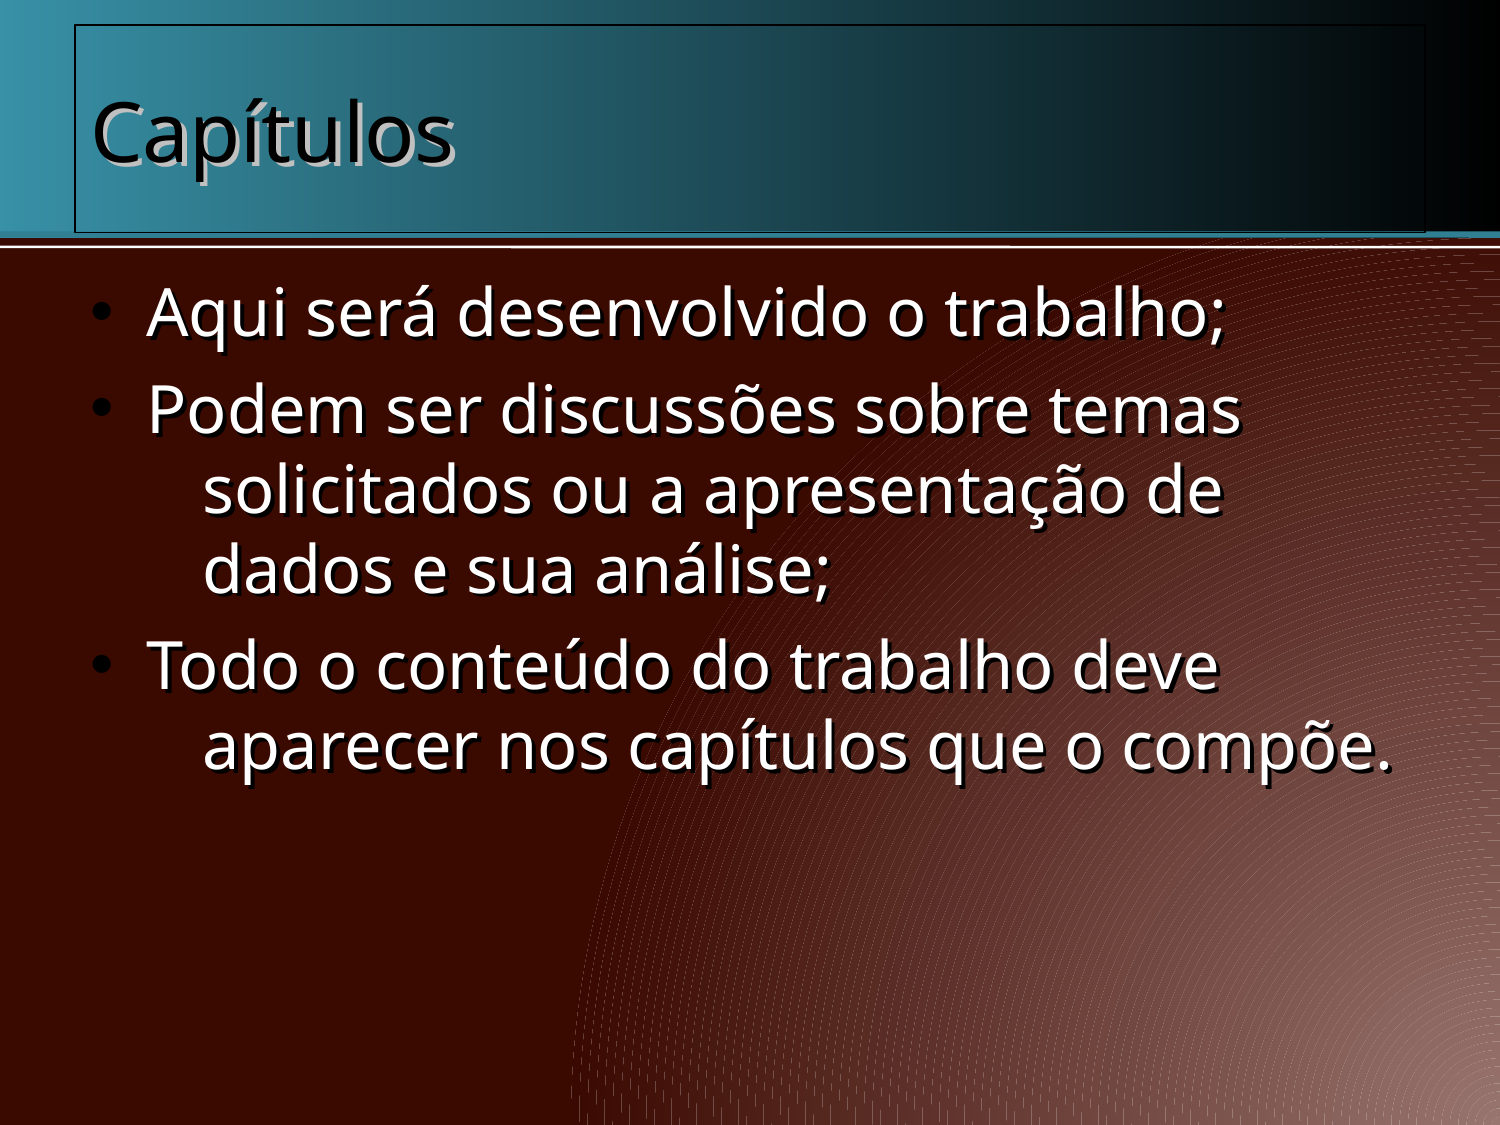

Capítulos
# Aqui será desenvolvido o trabalho;
Podem ser discussões sobre temas solicitados ou a apresentação de dados e sua análise;
Todo o conteúdo do trabalho deve aparecer nos capítulos que o compõe.